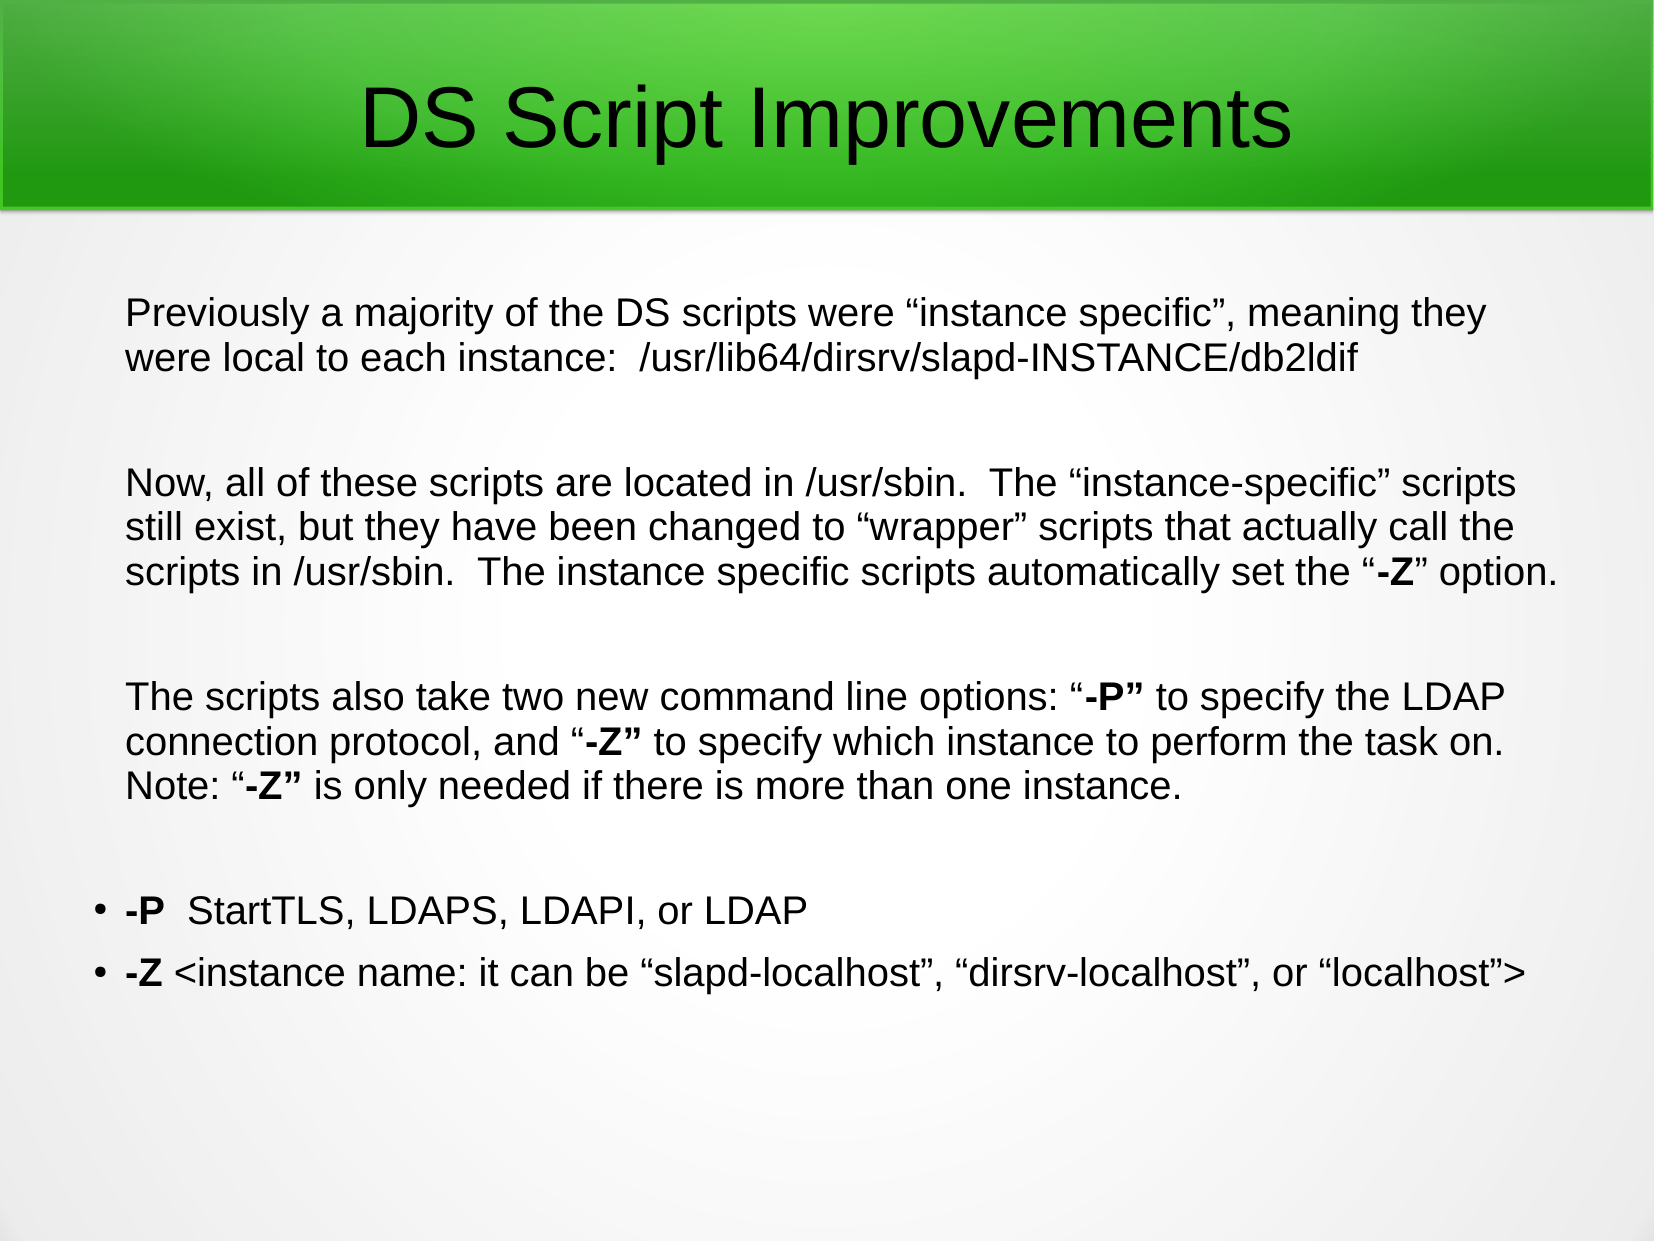

# DS Script Improvements
Previously a majority of the DS scripts were “instance specific”, meaning they were local to each instance: /usr/lib64/dirsrv/slapd-INSTANCE/db2ldif
Now, all of these scripts are located in /usr/sbin. The “instance-specific” scripts still exist, but they have been changed to “wrapper” scripts that actually call the scripts in /usr/sbin. The instance specific scripts automatically set the “-Z” option.
The scripts also take two new command line options: “-P” to specify the LDAP connection protocol, and “-Z” to specify which instance to perform the task on. Note: “-Z” is only needed if there is more than one instance.
-P StartTLS, LDAPS, LDAPI, or LDAP
-Z <instance name: it can be “slapd-localhost”, “dirsrv-localhost”, or “localhost”>